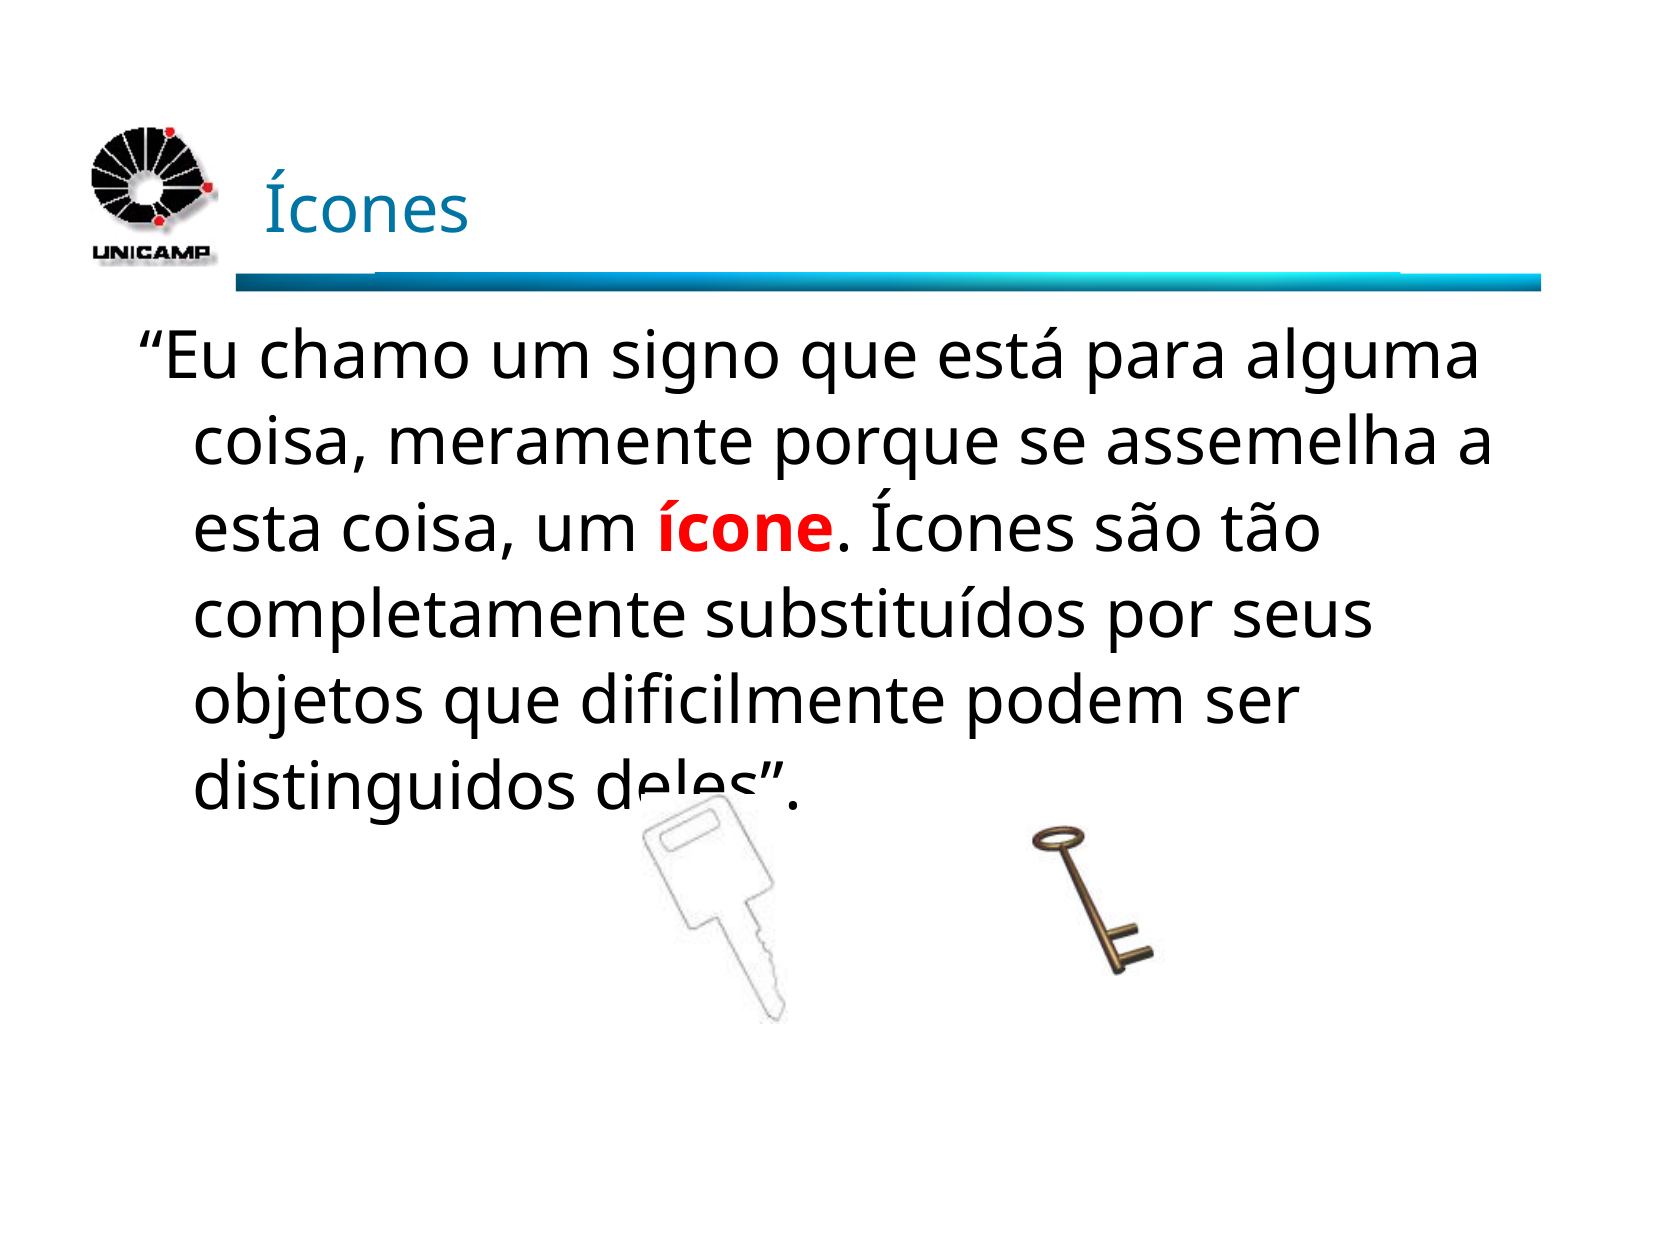

# Ícones
“Eu chamo um signo que está para alguma coisa, meramente porque se assemelha a esta coisa, um ícone. Ícones são tão completamente substituídos por seus objetos que dificilmente podem ser distinguidos deles”.